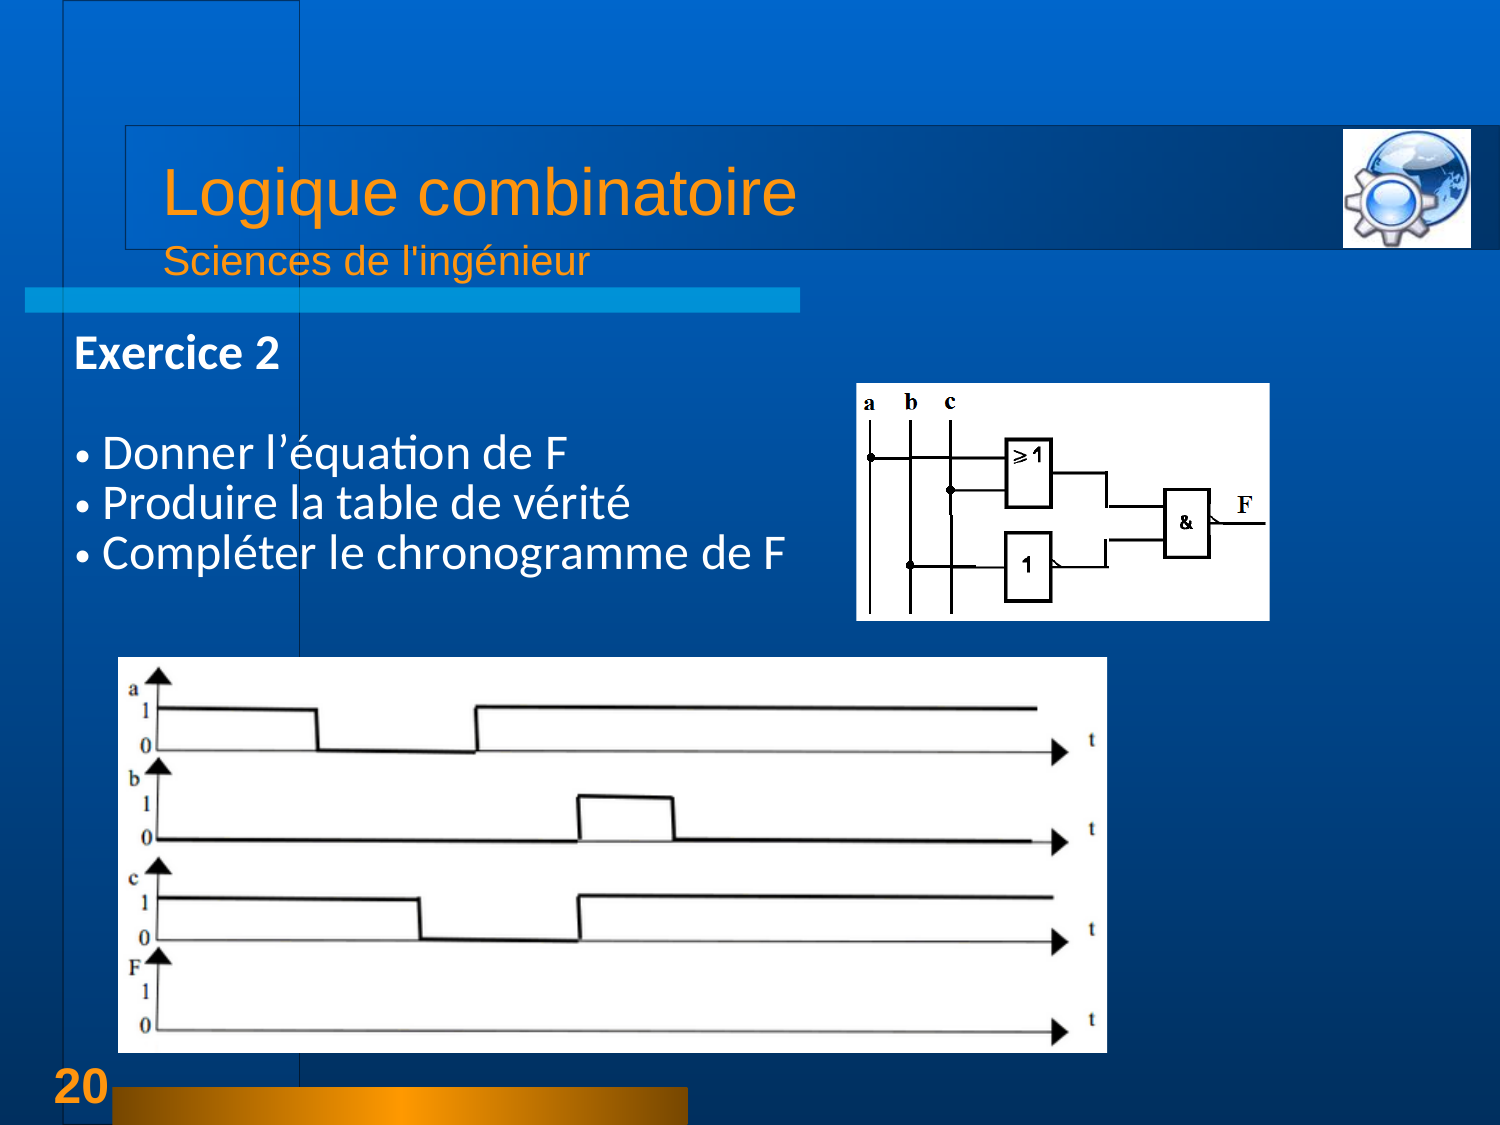

Exercice 2
 Donner l’équation de F
 Produire la table de vérité
 Compléter le chronogramme de F